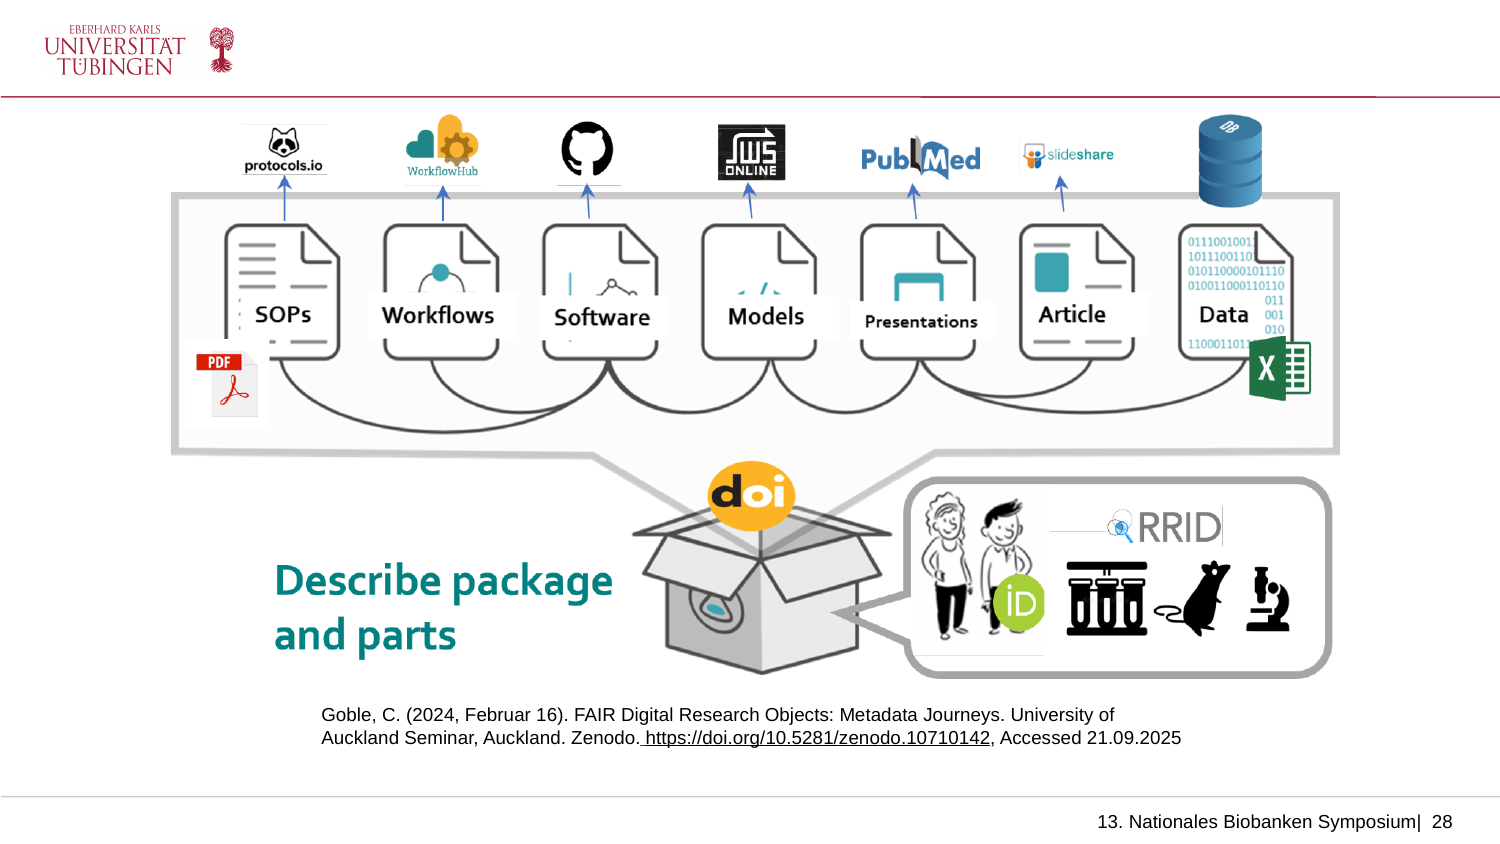

Goble, C. (2024, Februar 16). FAIR Digital Research Objects: Metadata Journeys. University of Auckland Seminar, Auckland. Zenodo. https://doi.org/10.5281/zenodo.10710142, Accessed 21.09.2025